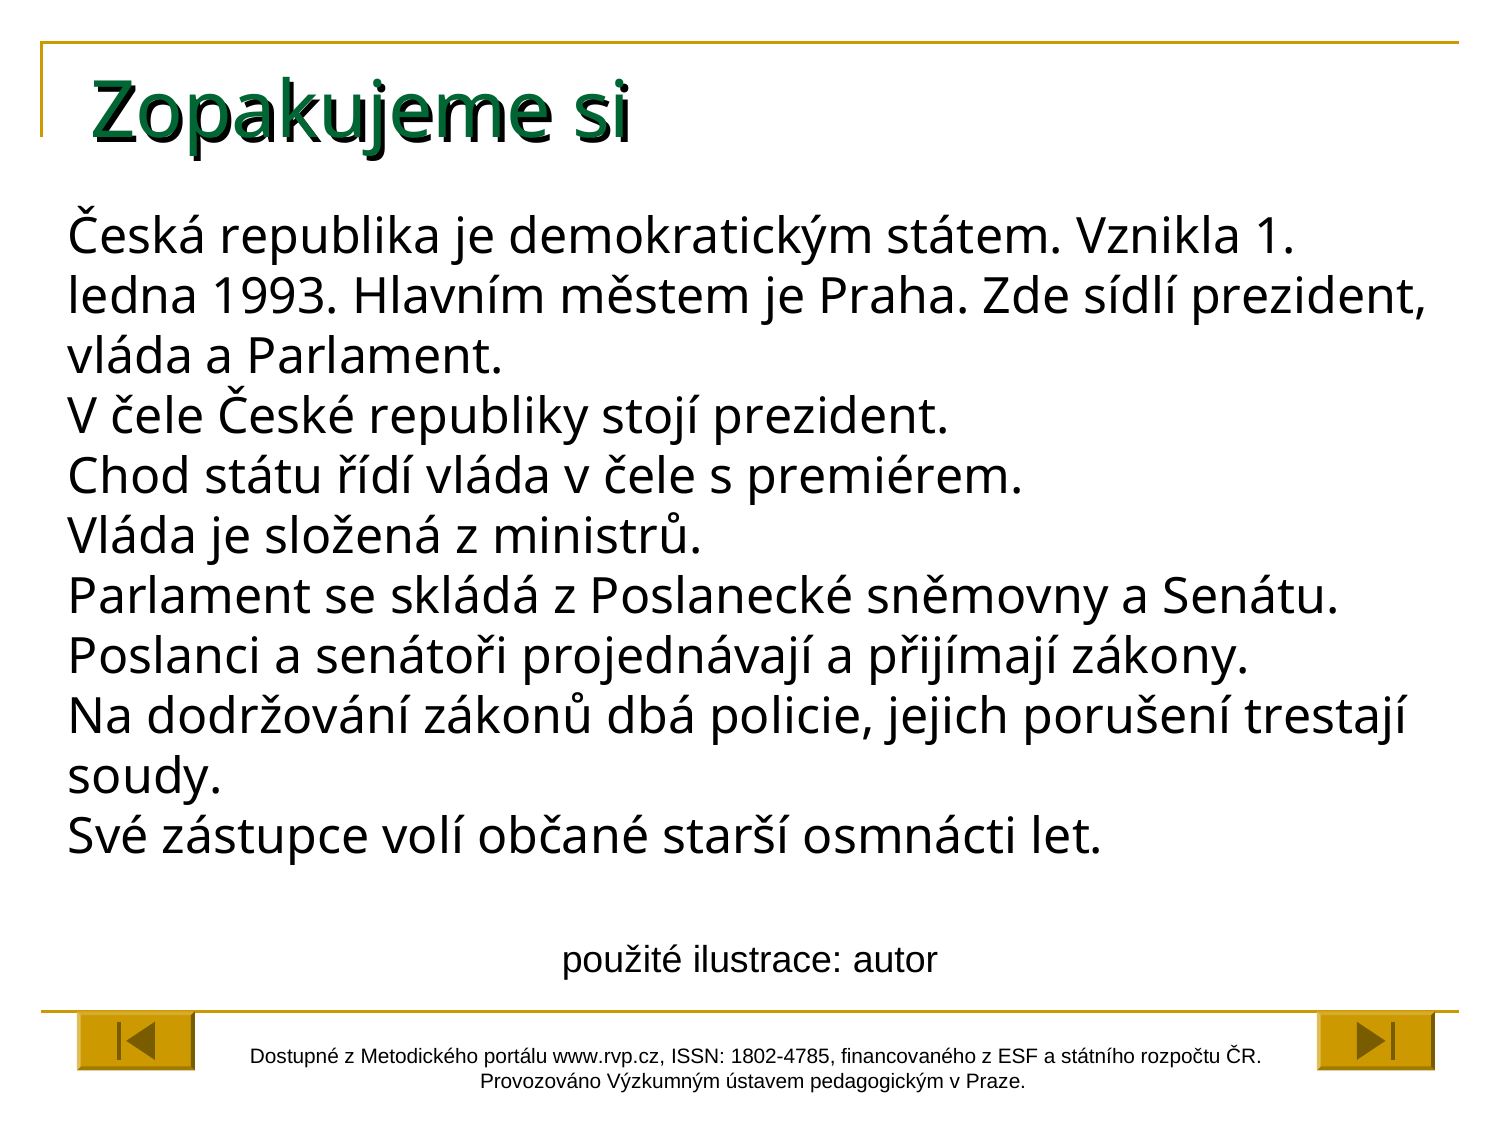

# Zopakujeme si
Česká republika je demokratickým státem. Vznikla 1. ledna 1993. Hlavním městem je Praha. Zde sídlí prezident, vláda a Parlament.
V čele České republiky stojí prezident.
Chod státu řídí vláda v čele s premiérem.
Vláda je složená z ministrů.
Parlament se skládá z Poslanecké sněmovny a Senátu. Poslanci a senátoři projednávají a přijímají zákony.
Na dodržování zákonů dbá policie, jejich porušení trestají soudy.
Své zástupce volí občané starší osmnácti let.
použité ilustrace: autor